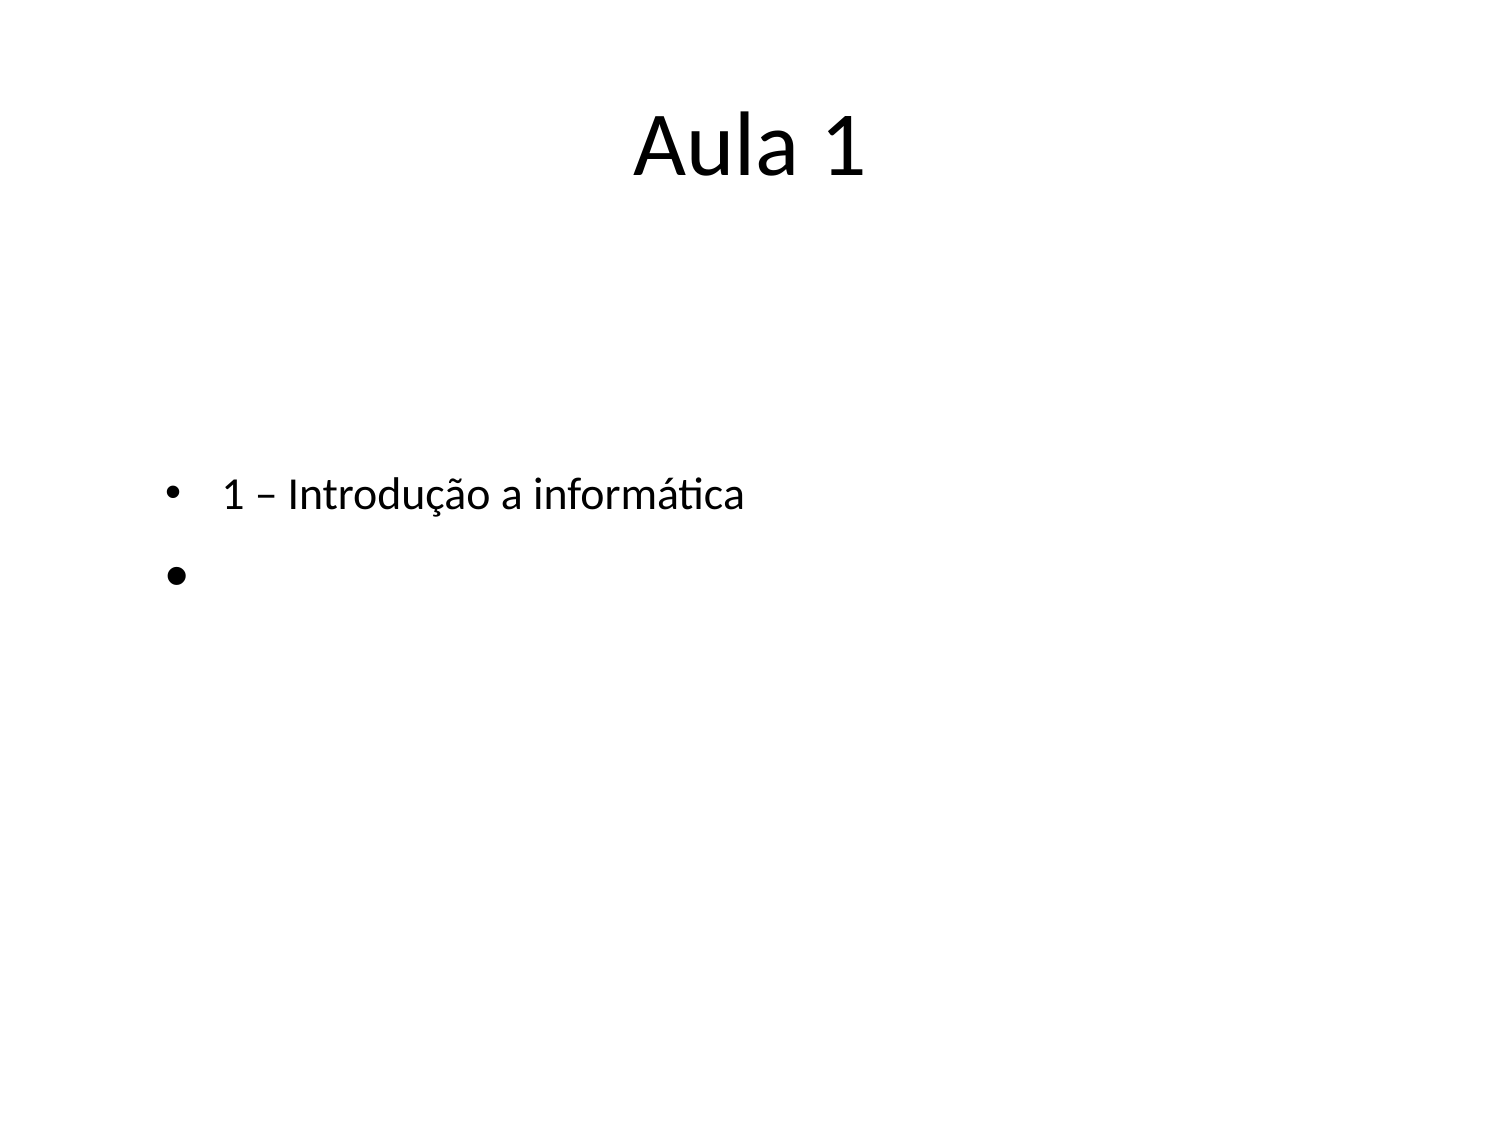

# Aula 1
1 – Introdução a informática